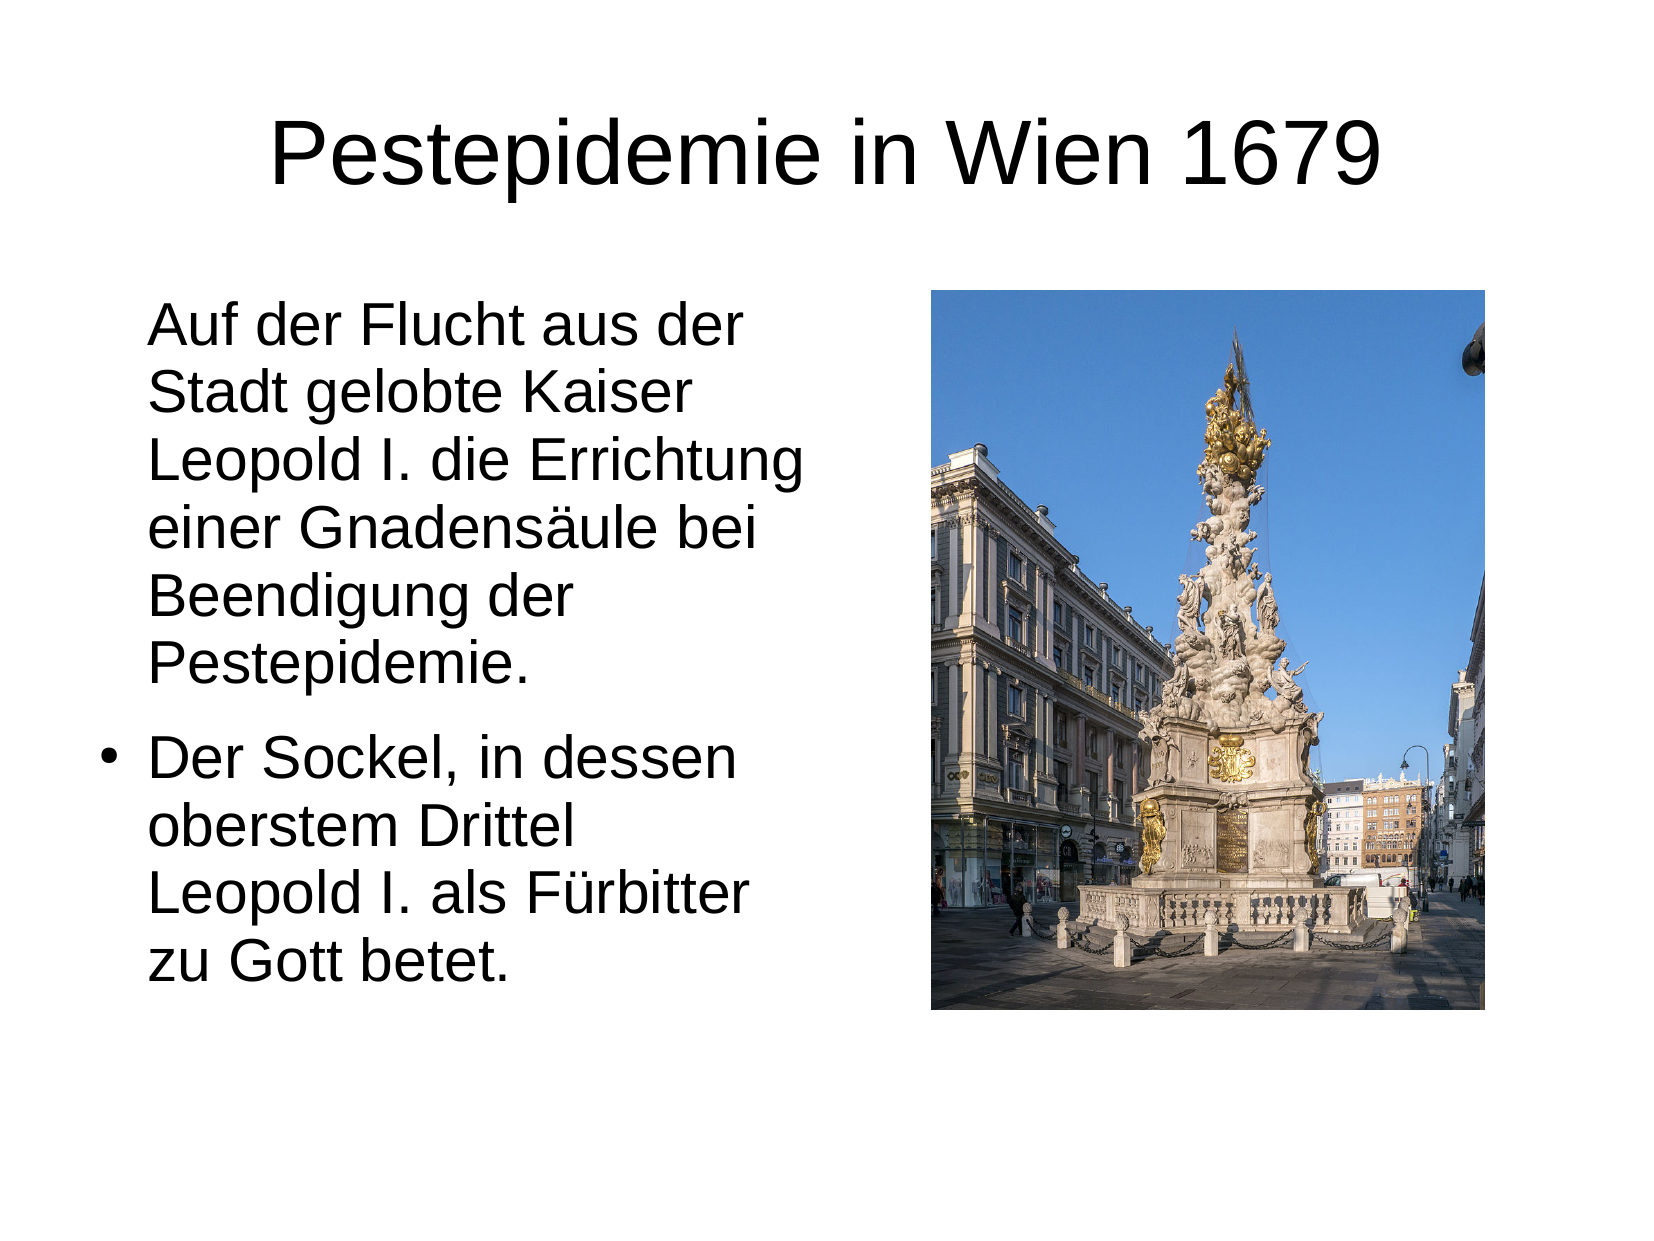

# Pestepidemie in Wien 1679
Auf der Flucht aus der Stadt gelobte Kaiser Leopold I. die Errichtung einer Gnadensäule bei Beendigung der Pestepidemie.
Der Sockel, in dessen oberstem Drittel Leopold I. als Fürbitter zu Gott betet.